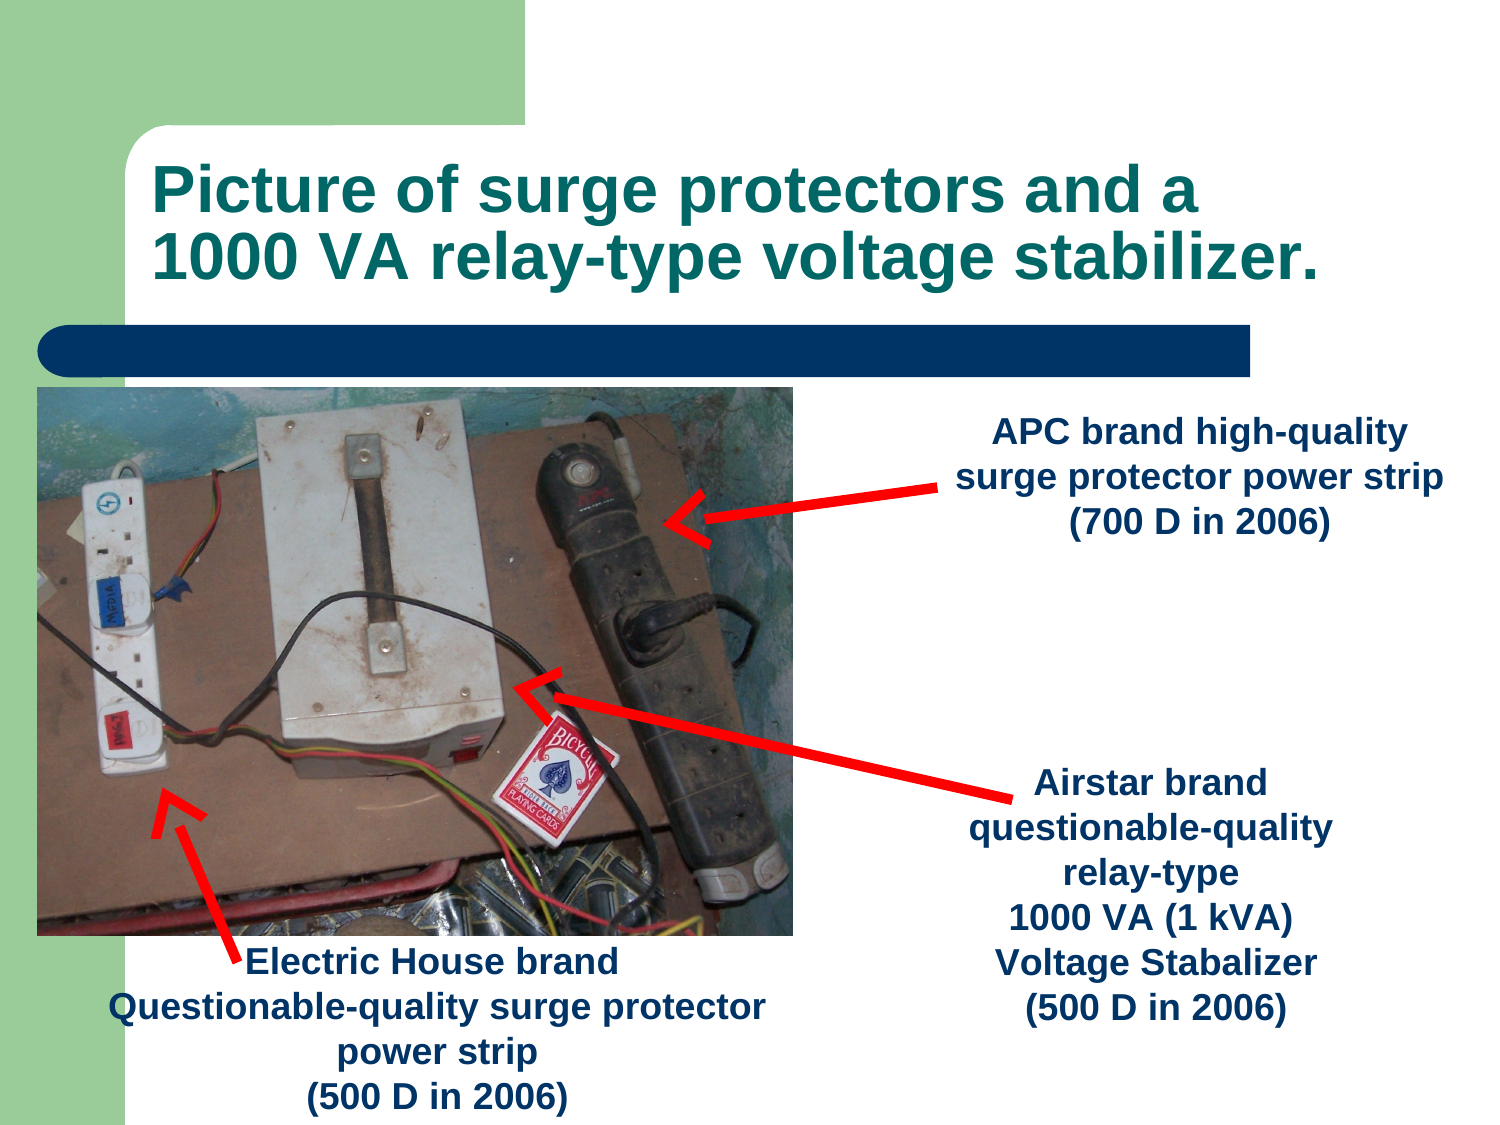

# Picture of surge protectors and a 1000 VA relay-type voltage stabilizer.
APC brand high-quality surge protector power strip
(700 D in 2006)
Airstar brand
questionable-quality
relay-type
1000 VA (1 kVA)
Voltage Stabalizer
(500 D in 2006)
Electric House brand
Questionable-quality surge protector power strip
(500 D in 2006)